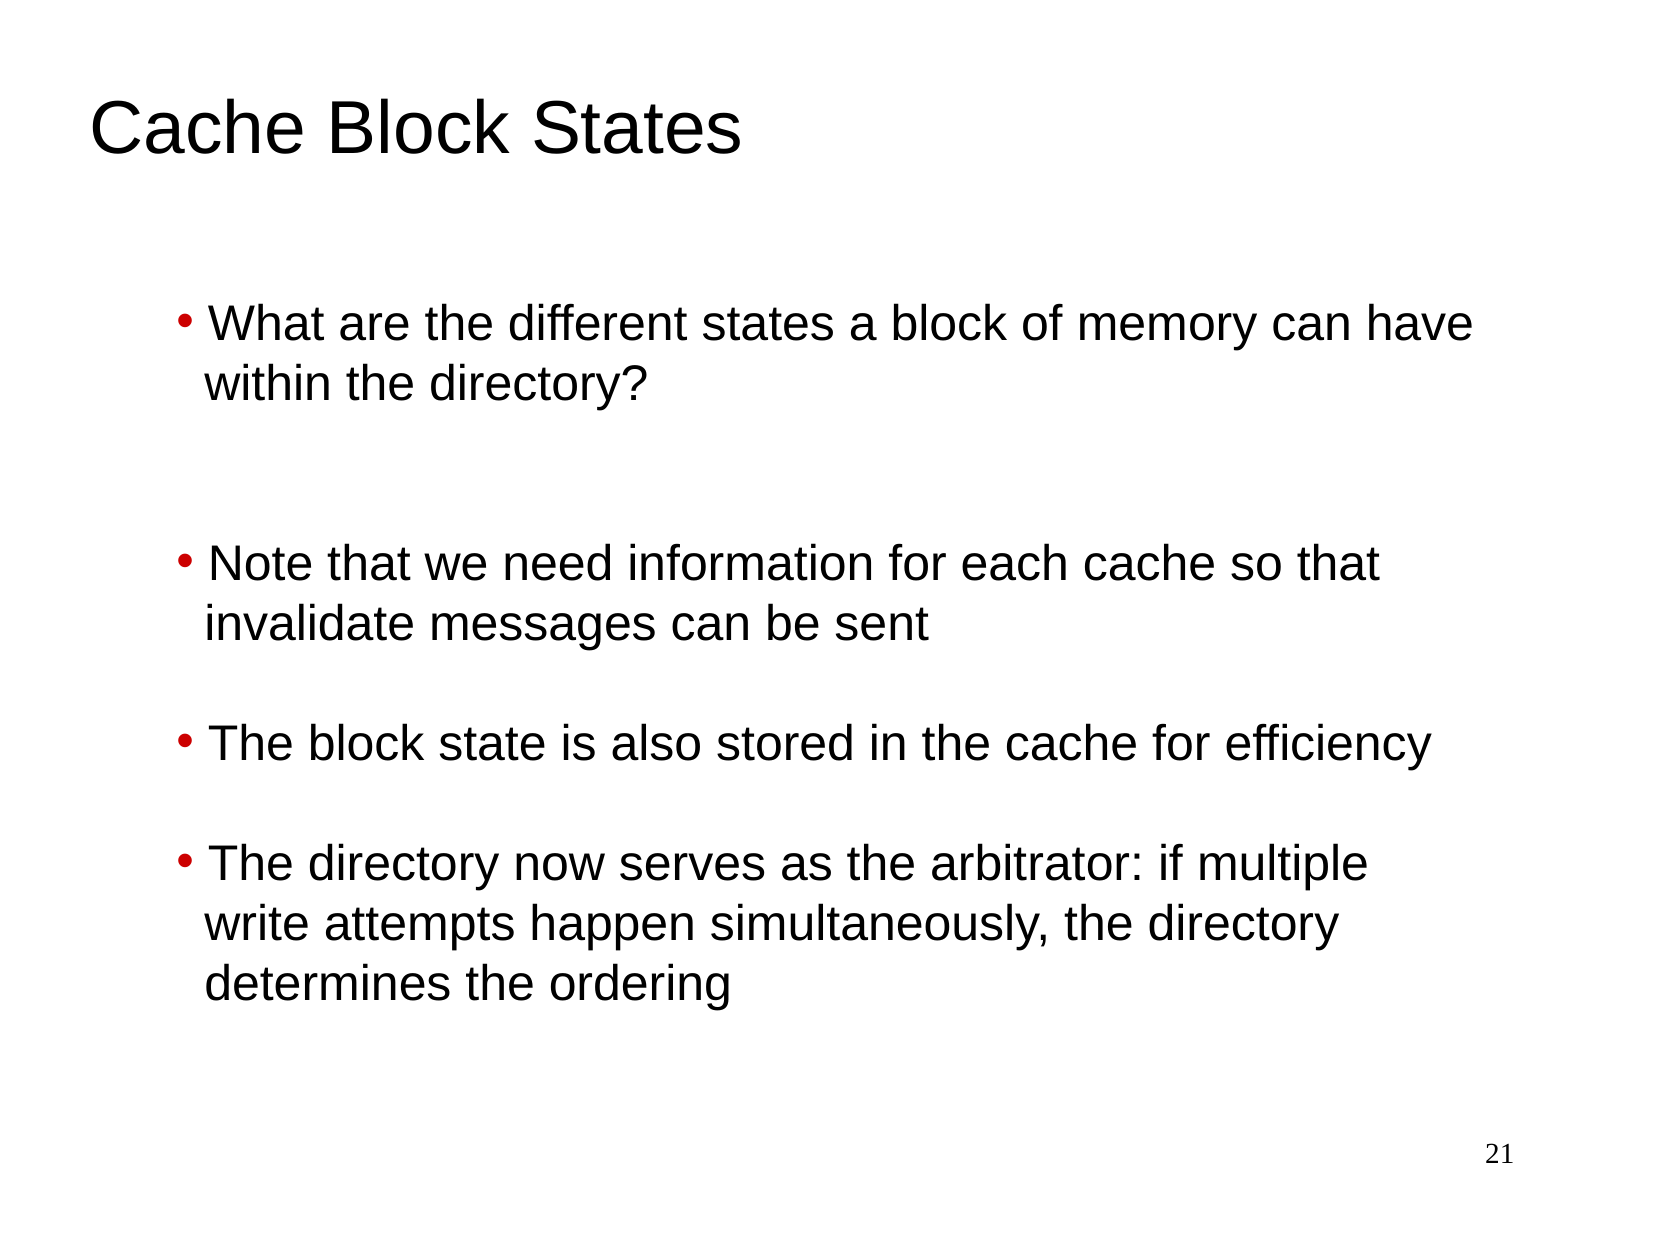

Cache Block States
 What are the different states a block of memory can have
 within the directory?
 Note that we need information for each cache so that
 invalidate messages can be sent
 The block state is also stored in the cache for efficiency
 The directory now serves as the arbitrator: if multiple
 write attempts happen simultaneously, the directory
 determines the ordering